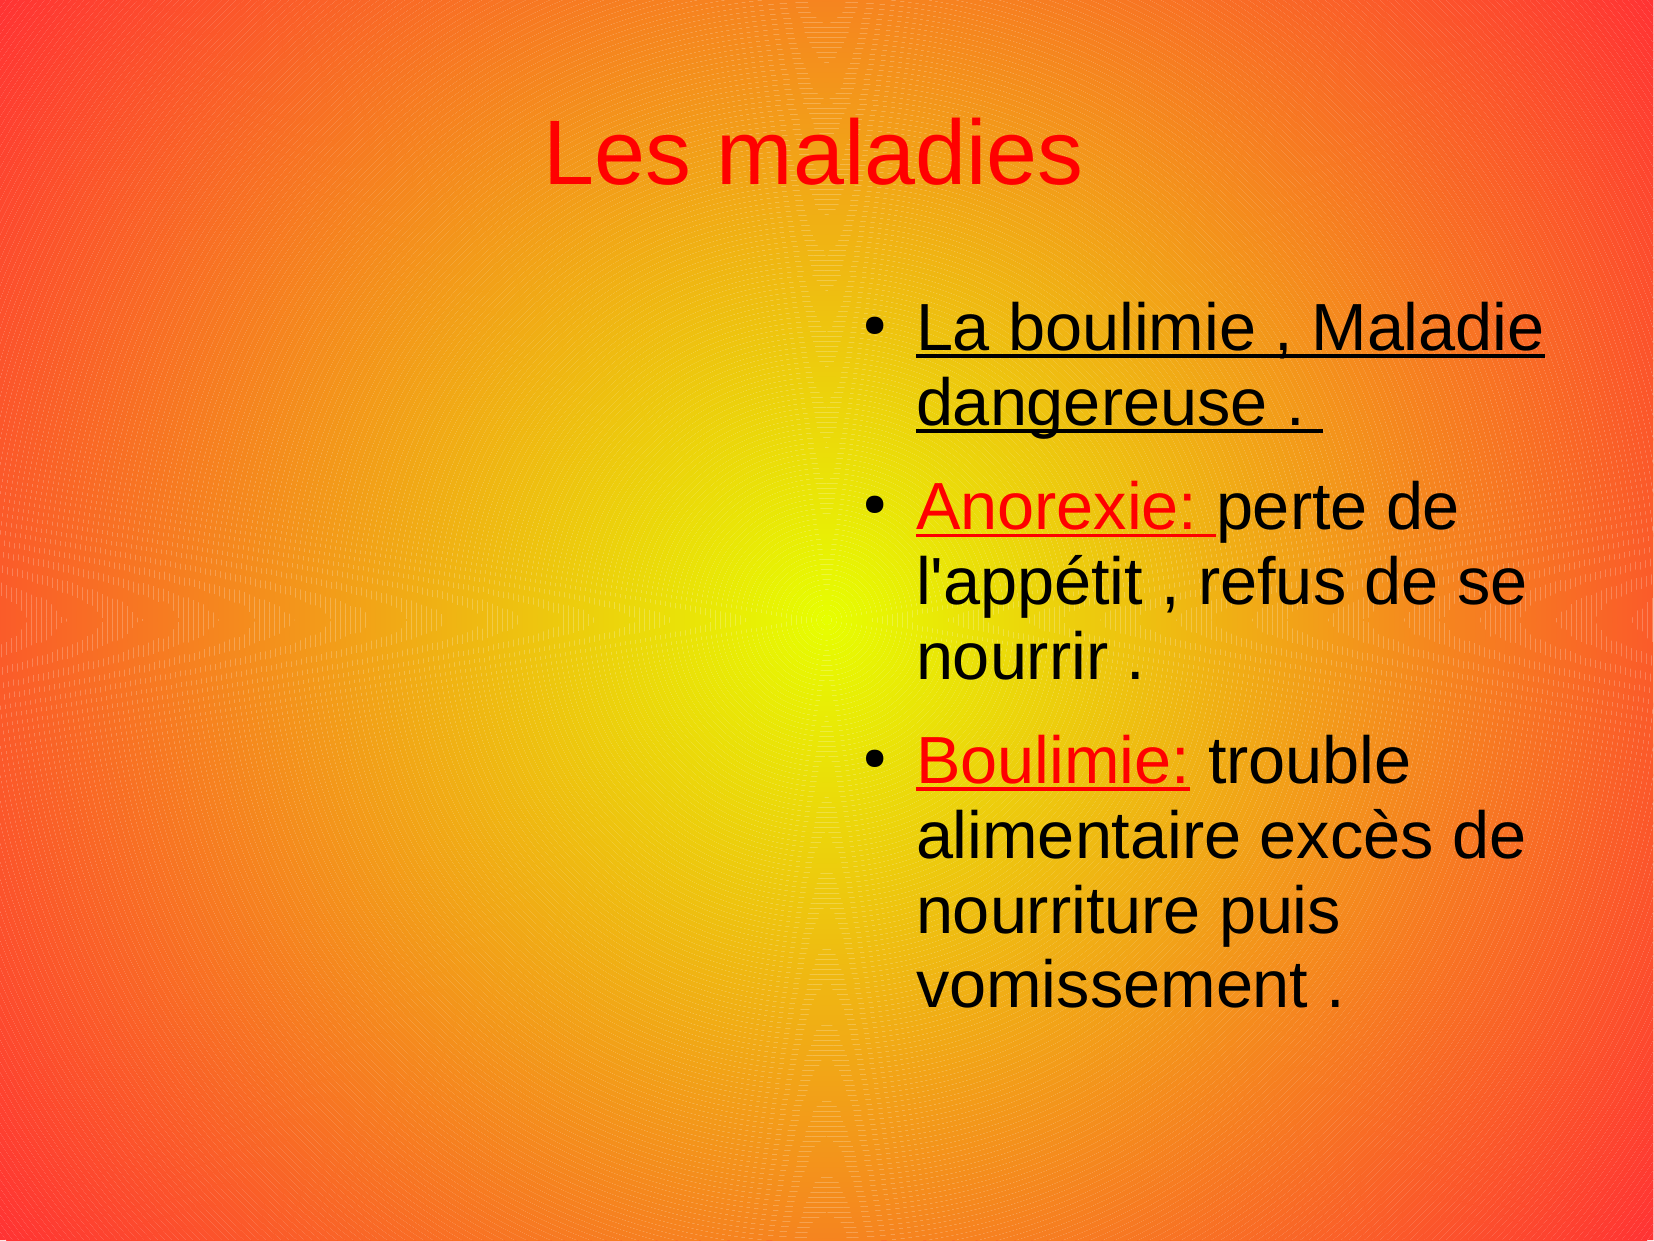

# Les maladies
La boulimie , Maladie dangereuse .
Anorexie: perte de l'appétit , refus de se nourrir .
Boulimie: trouble alimentaire excès de nourriture puis vomissement .